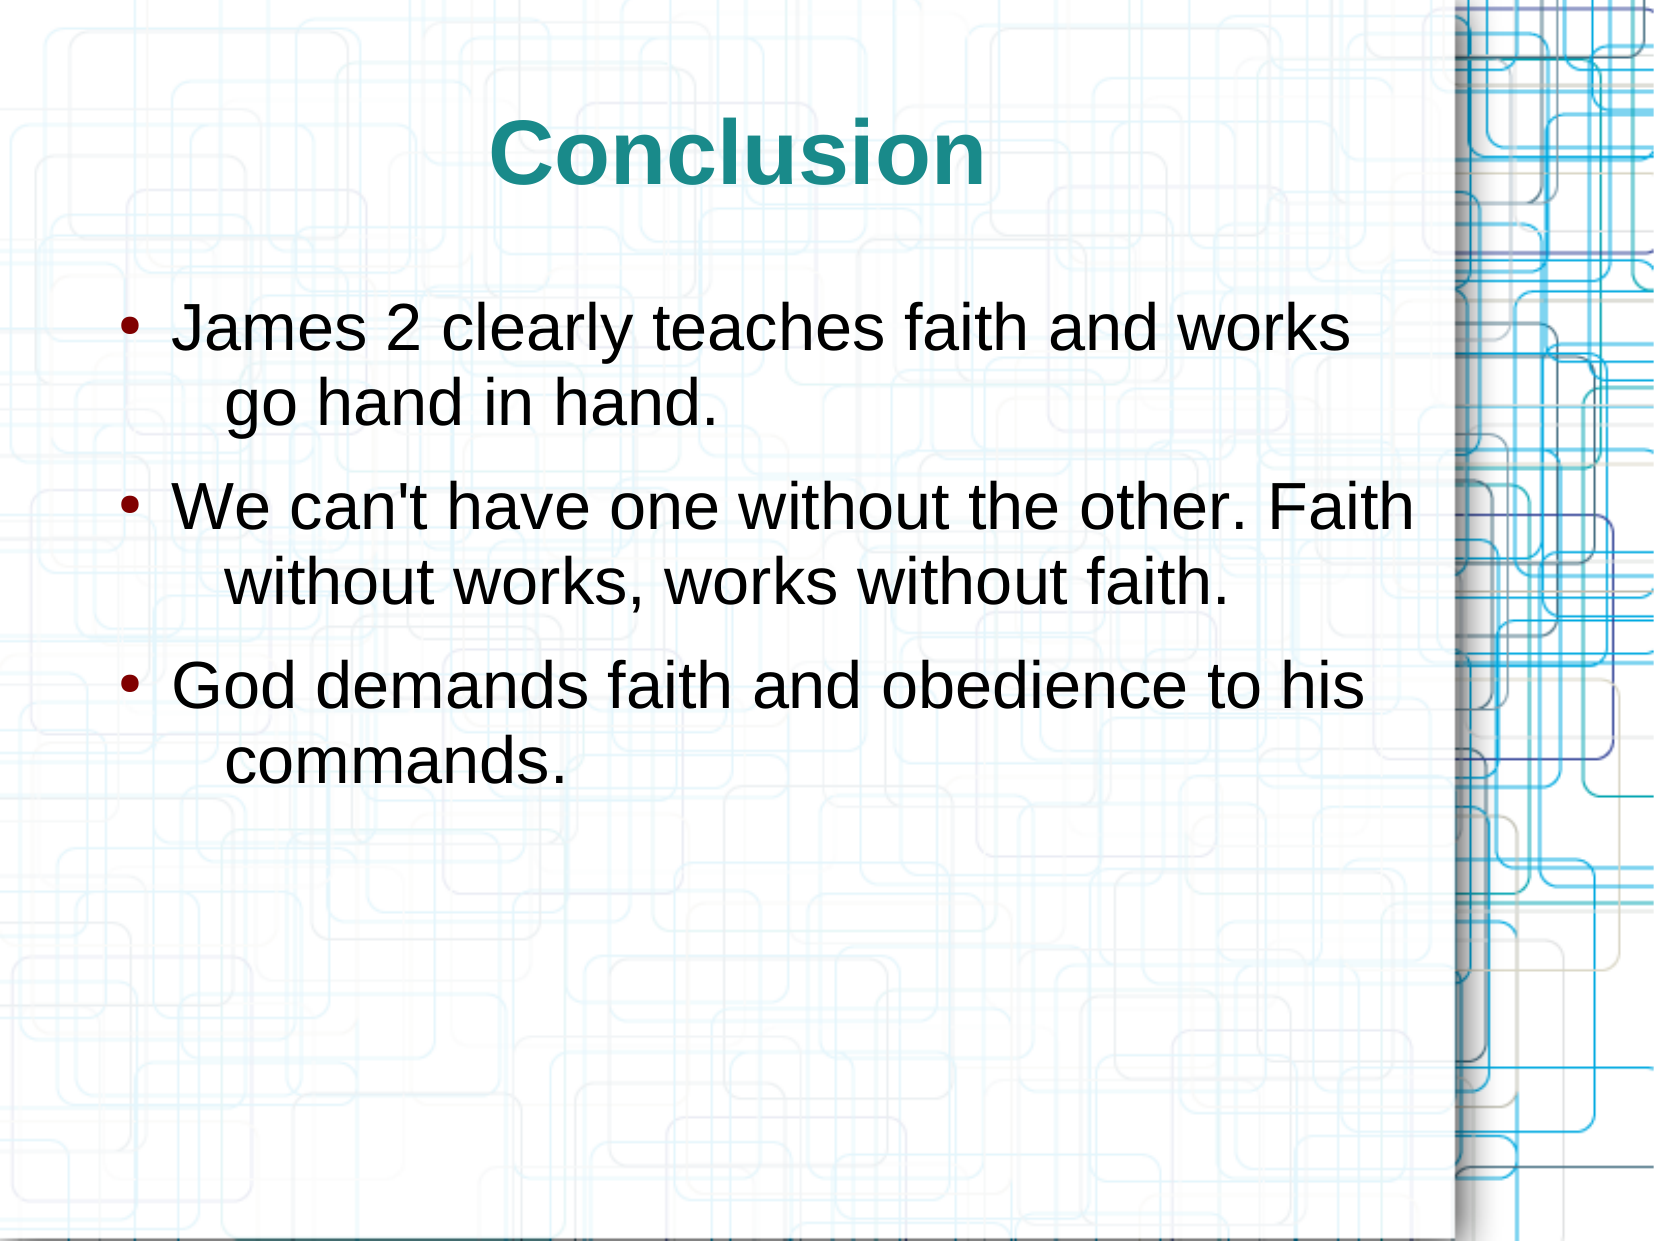

# Conclusion
James 2 clearly teaches faith and works go hand in hand.
We can't have one without the other. Faith without works, works without faith.
God demands faith and obedience to his commands.